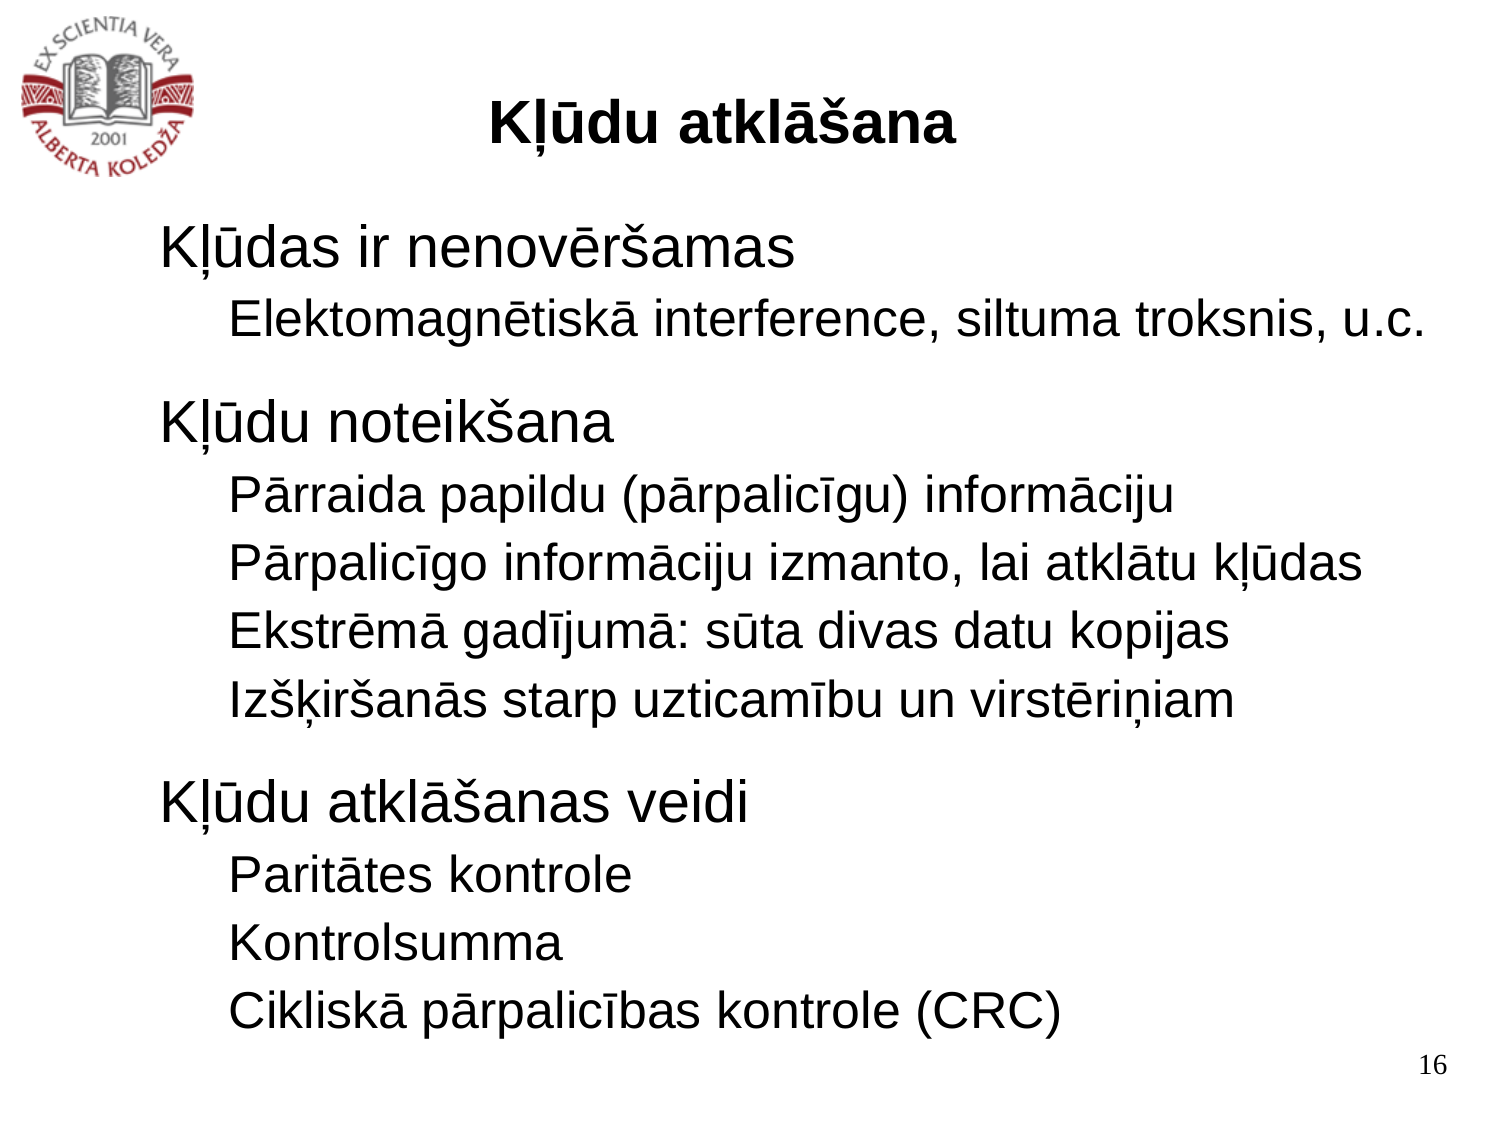

# Kļūdu atklāšana
Kļūdas ir nenovēršamas
Elektomagnētiskā interference, siltuma troksnis, u.c.
Kļūdu noteikšana
Pārraida papildu (pārpalicīgu) informāciju
Pārpalicīgo informāciju izmanto, lai atklātu kļūdas
Ekstrēmā gadījumā: sūta divas datu kopijas
Izšķiršanās starp uzticamību un virstēriņiam
Kļūdu atklāšanas veidi
Paritātes kontrole
Kontrolsumma
Cikliskā pārpalicības kontrole (CRC)